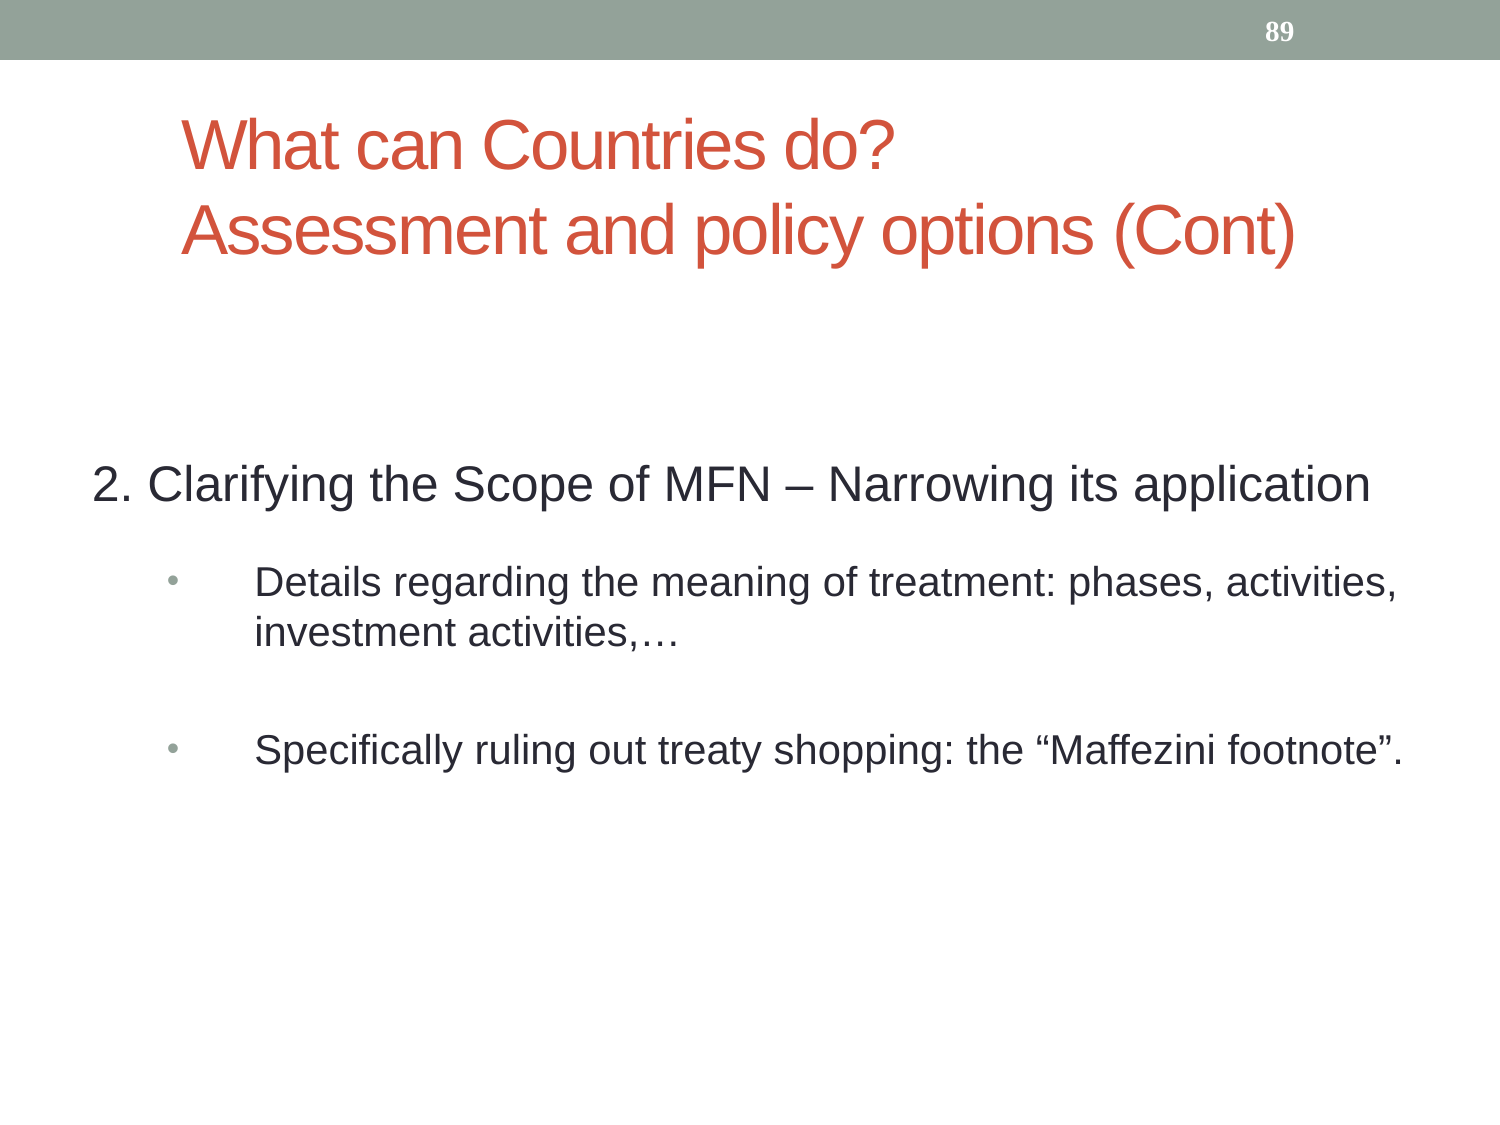

# What can Countries do? Assessment and policy options (Cont)
2. Clarifying the Scope of MFN – Narrowing its application
Details regarding the meaning of treatment: phases, activities, investment activities,…
Specifically ruling out treaty shopping: the “Maffezini footnote”.